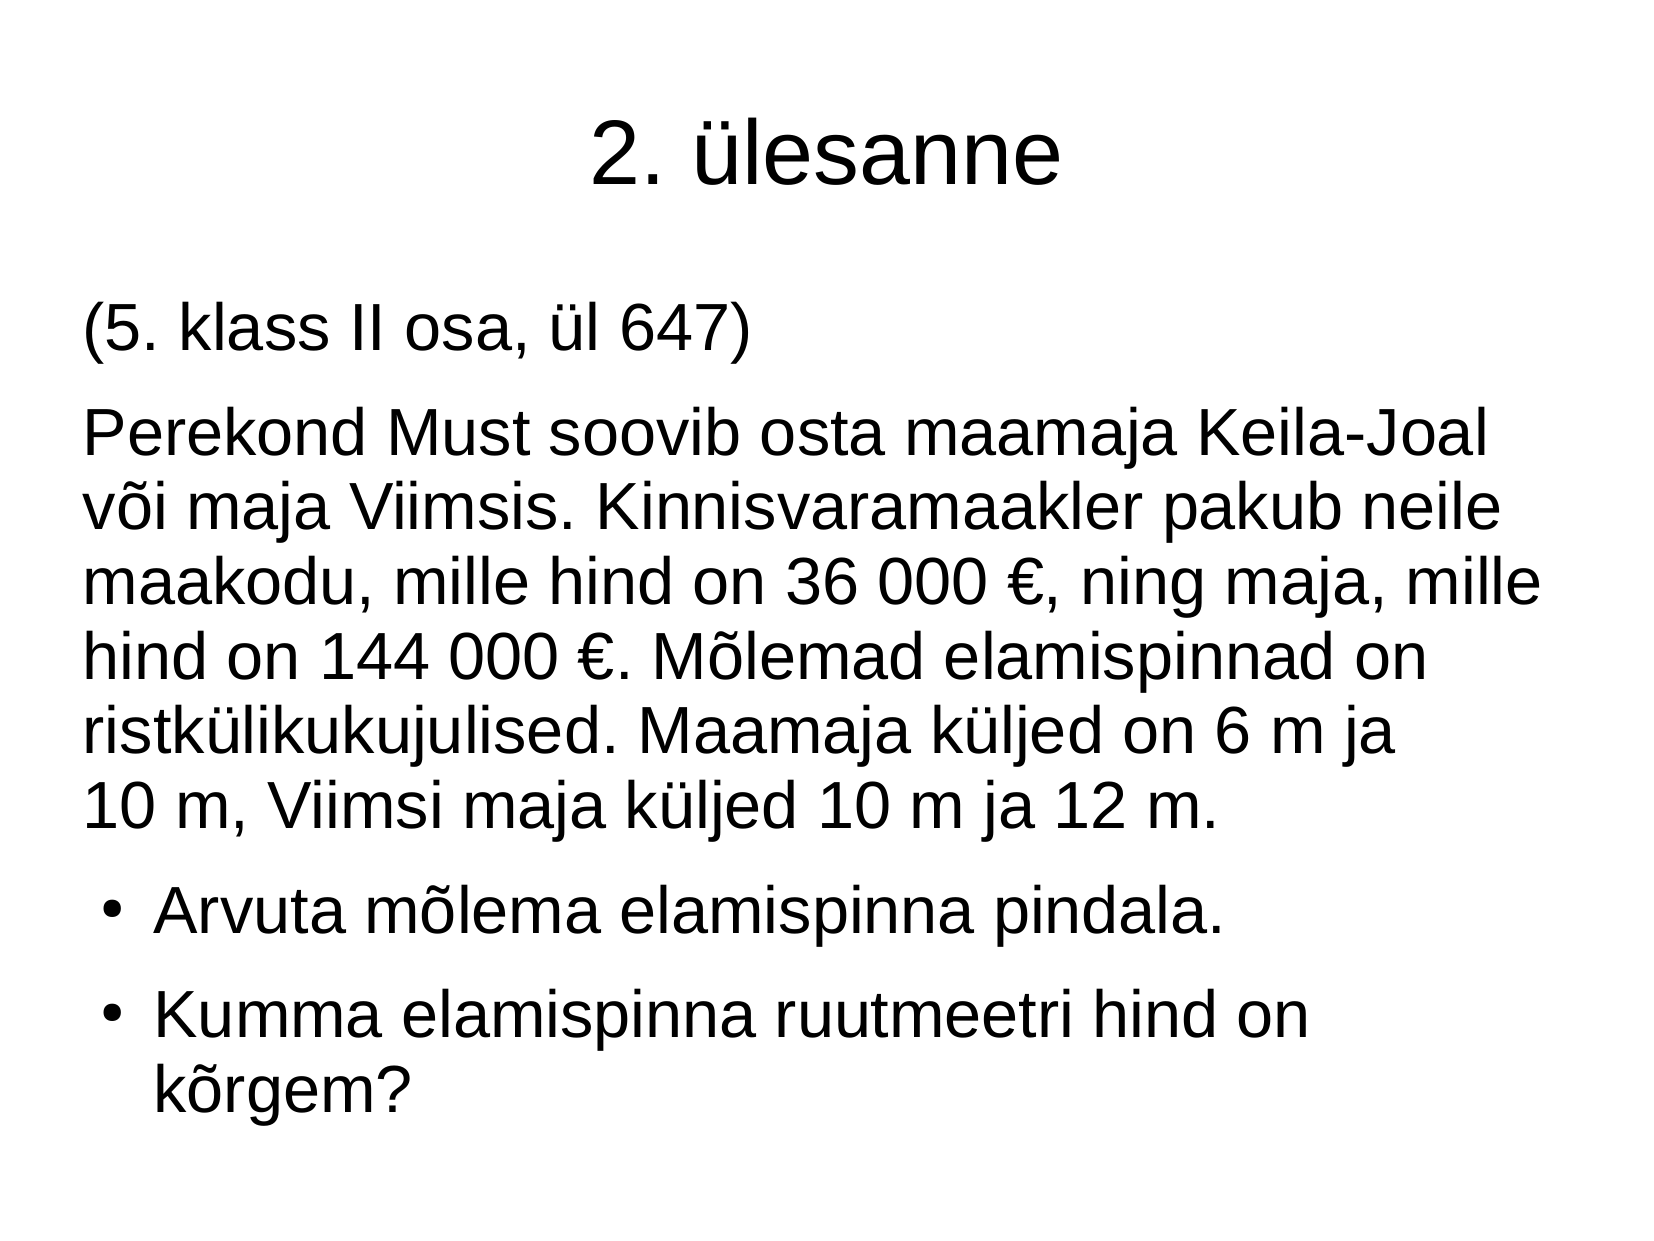

# 2. ülesanne
(5. klass II osa, ül 647)
Perekond Must soovib osta maamaja Keila-Joal või maja Viimsis. Kinnisvaramaakler pakub neile maakodu, mille hind on 36 000 €, ning maja, mille hind on 144 000 €. Mõlemad elamispinnad on ristkülikukujulised. Maamaja küljed on 6 m ja 10 m, Viimsi maja küljed 10 m ja 12 m.
Arvuta mõlema elamispinna pindala.
Kumma elamispinna ruutmeetri hind on kõrgem?